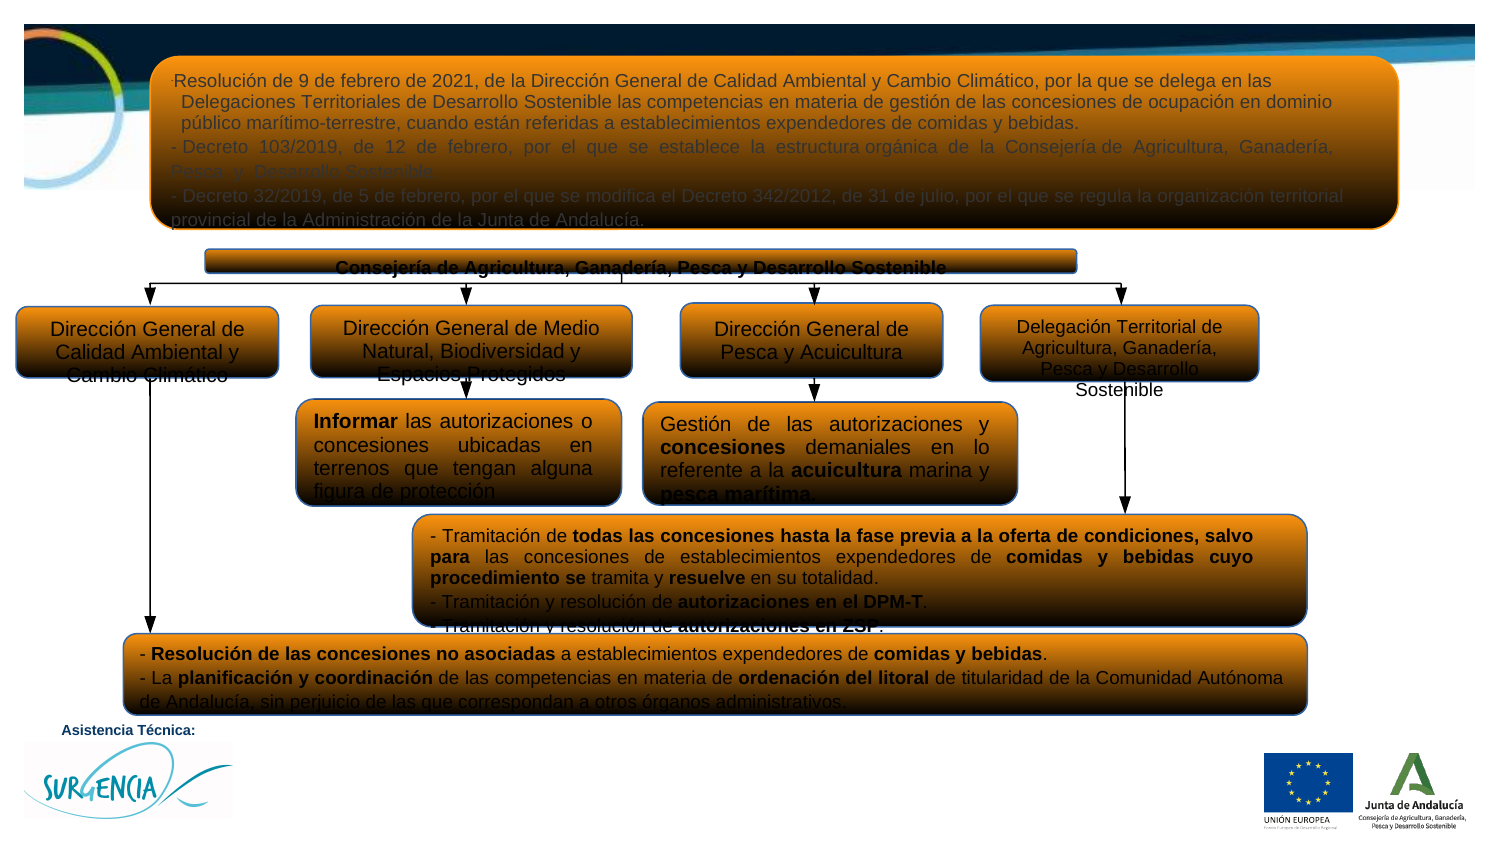

Asistencia Técnica:
Resolución de 9 de febrero de 2021, de la Dirección General de Calidad Ambiental y Cambio Climático, por la que se delega en las Delegaciones Territoriales de Desarrollo Sostenible las competencias en materia de gestión de las concesiones de ocupación en dominio público marítimo-terrestre, cuando están referidas a establecimientos expendedores de comidas y bebidas.
- Decreto 103/2019, de 12 de febrero, por el que se establece la estructura orgánica de la Consejería de Agricultura, Ganadería, Pesca y Desarrollo Sostenible.
- Decreto 32/2019, de 5 de febrero, por el que se modifica el Decreto 342/2012, de 31 de julio, por el que se regula la organización territorial provincial de la Administración de la Junta de Andalucía.
Consejería de Agricultura, Ganadería, Pesca y Desarrollo Sostenible
Dirección General de Pesca y Acuicultura
Dirección General de Medio Natural, Biodiversidad y Espacios Protegidos
Delegación Territorial de Agricultura, Ganadería, Pesca y Desarrollo Sostenible
Dirección General de Calidad Ambiental y Cambio Climático
Informar las autorizaciones o concesiones ubicadas en terrenos que tengan alguna figura de protección
Gestión de las autorizaciones y concesiones demaniales en lo referente a la acuicultura marina y pesca marítima.
- Tramitación de todas las concesiones hasta la fase previa a la oferta de condiciones, salvo para las concesiones de establecimientos expendedores de comidas y bebidas cuyo procedimiento se tramita y resuelve en su totalidad.
- Tramitación y resolución de autorizaciones en el DPM-T.
- Tramitación y resolución de autorizaciones en ZSP.
- Resolución de las concesiones no asociadas a establecimientos expendedores de comidas y bebidas.
- La planificación y coordinación de las competencias en materia de ordenación del litoral de titularidad de la Comunidad Autónoma de Andalucía, sin perjuicio de las que correspondan a otros órganos administrativos.